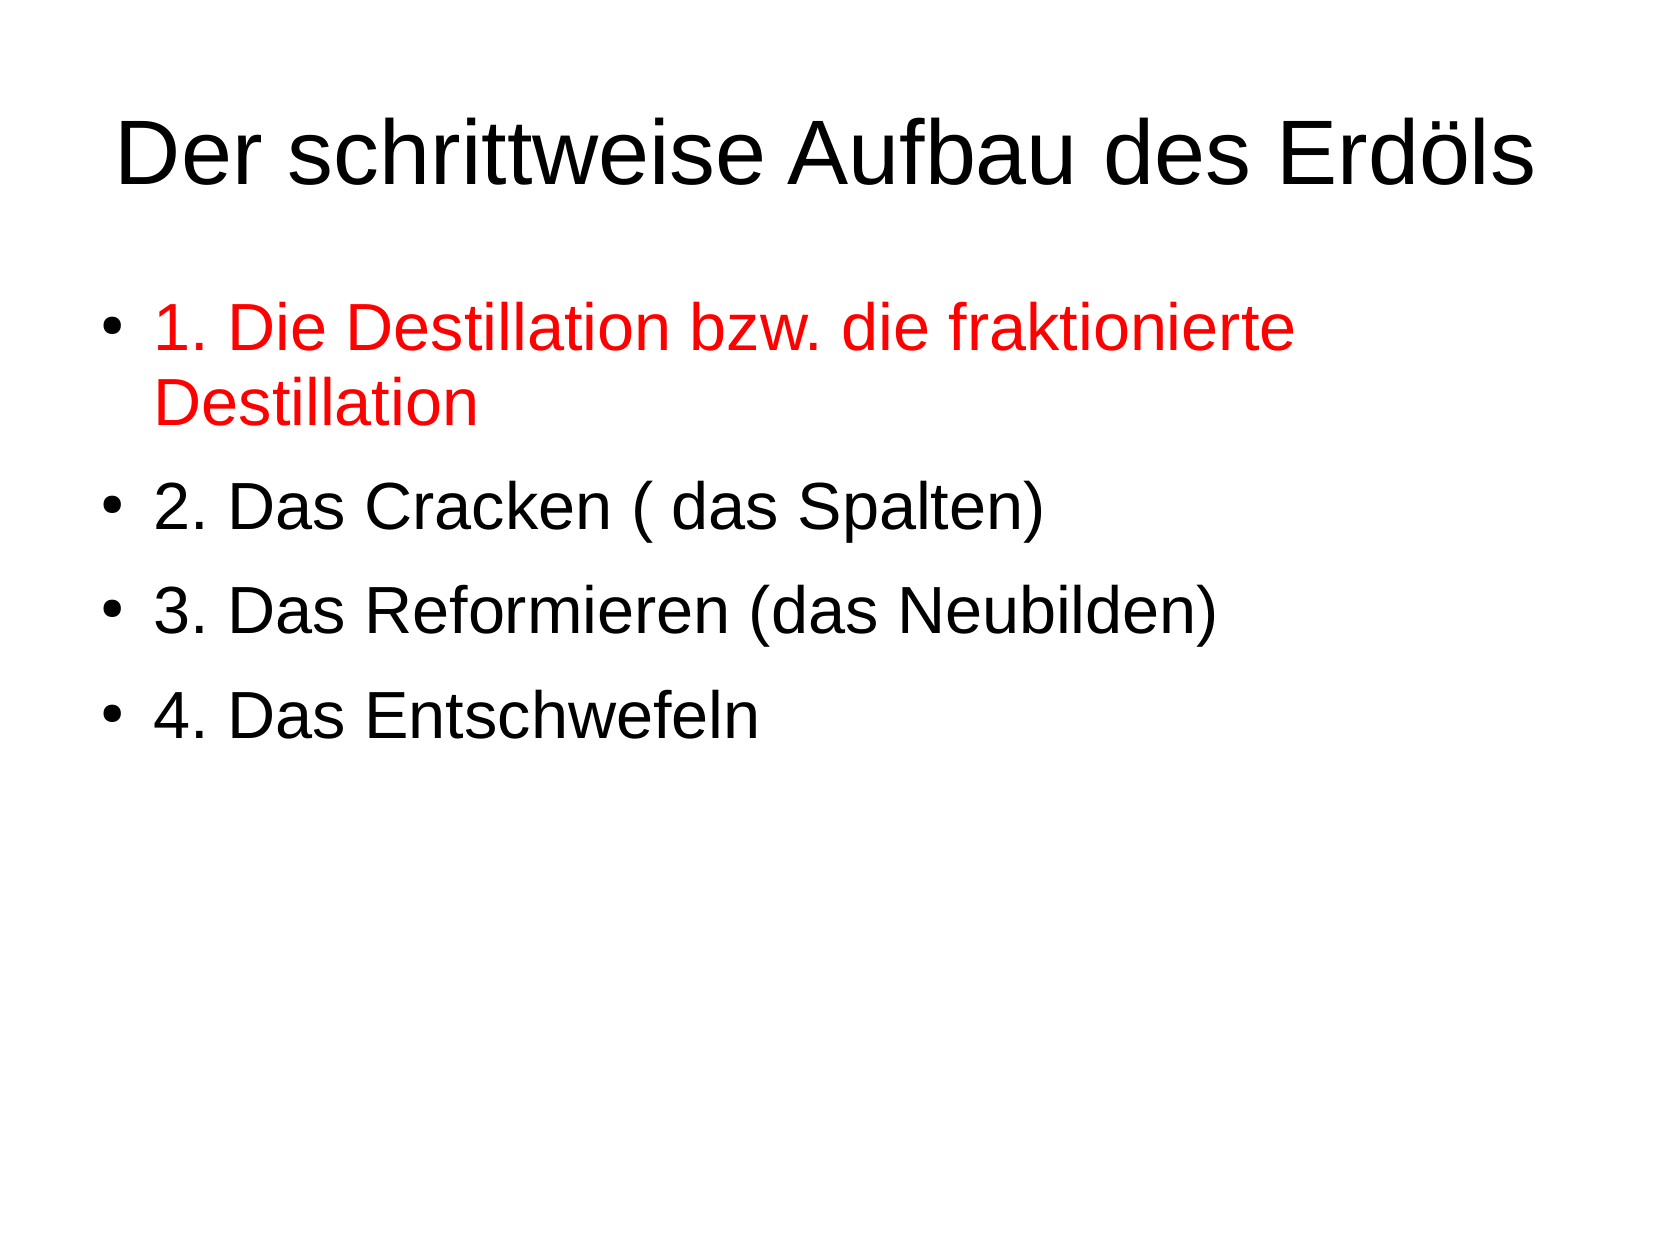

# Der schrittweise Aufbau des Erdöls
1. Die Destillation bzw. die fraktionierte Destillation
2. Das Cracken ( das Spalten)
3. Das Reformieren (das Neubilden)
4. Das Entschwefeln